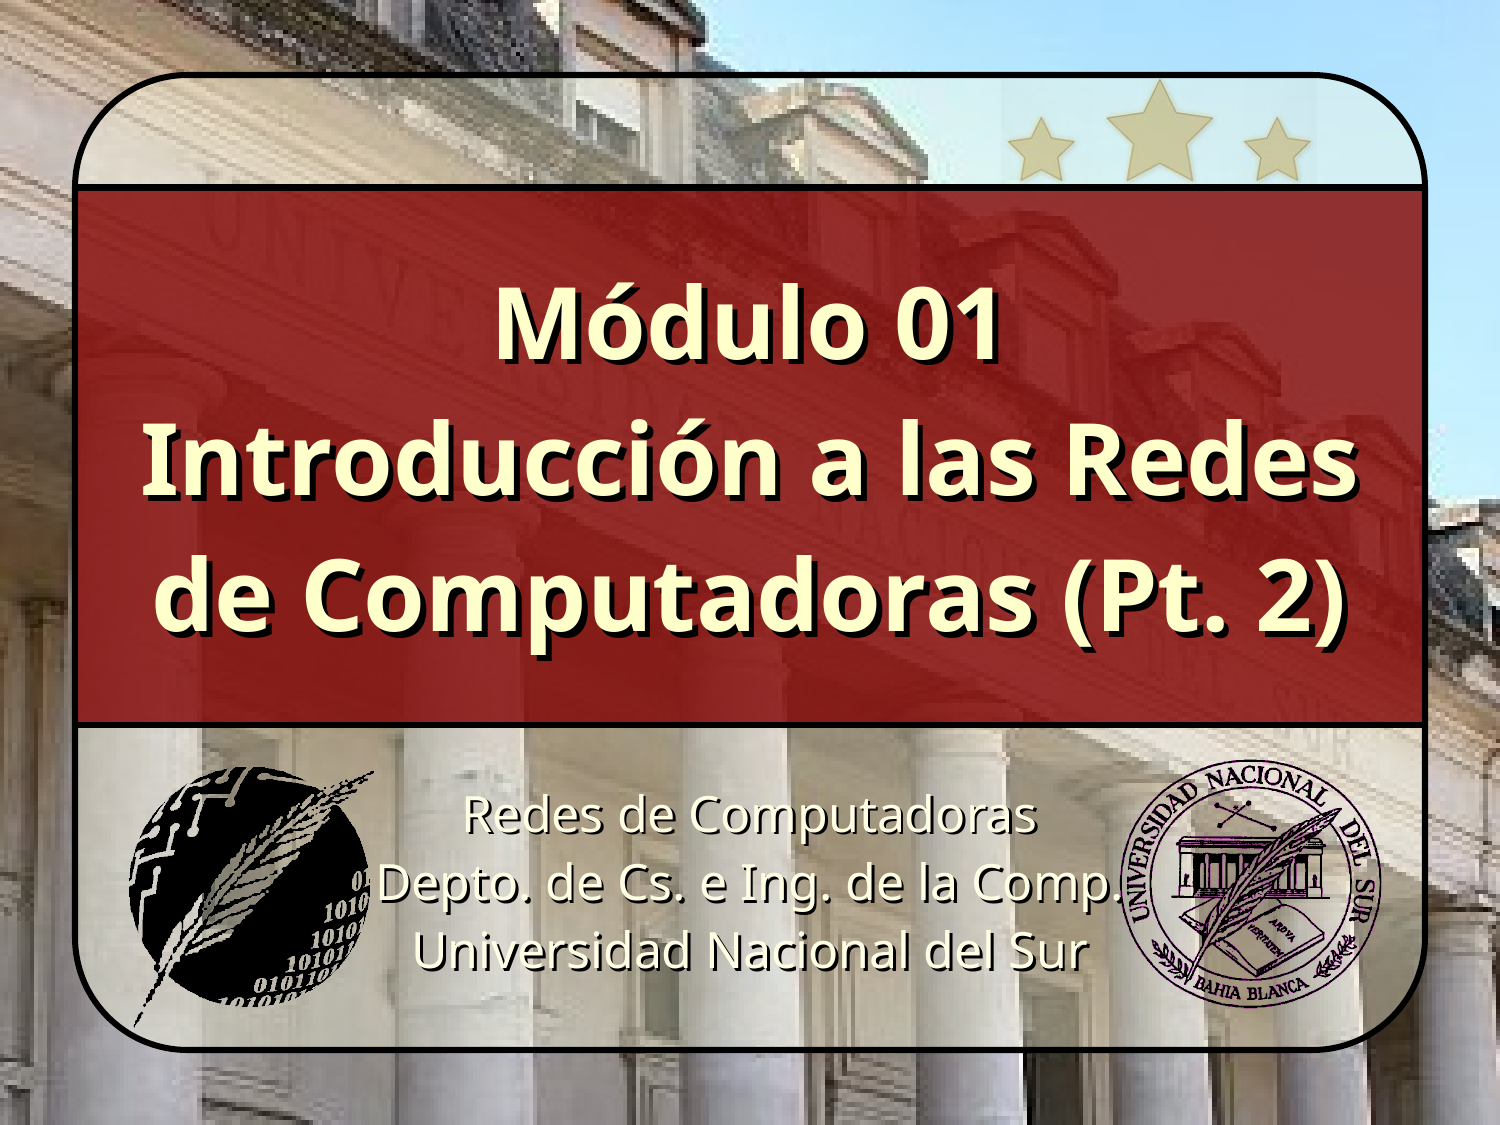

# Módulo 01 Introducción a las Redes de Computadoras (Pt. 2)